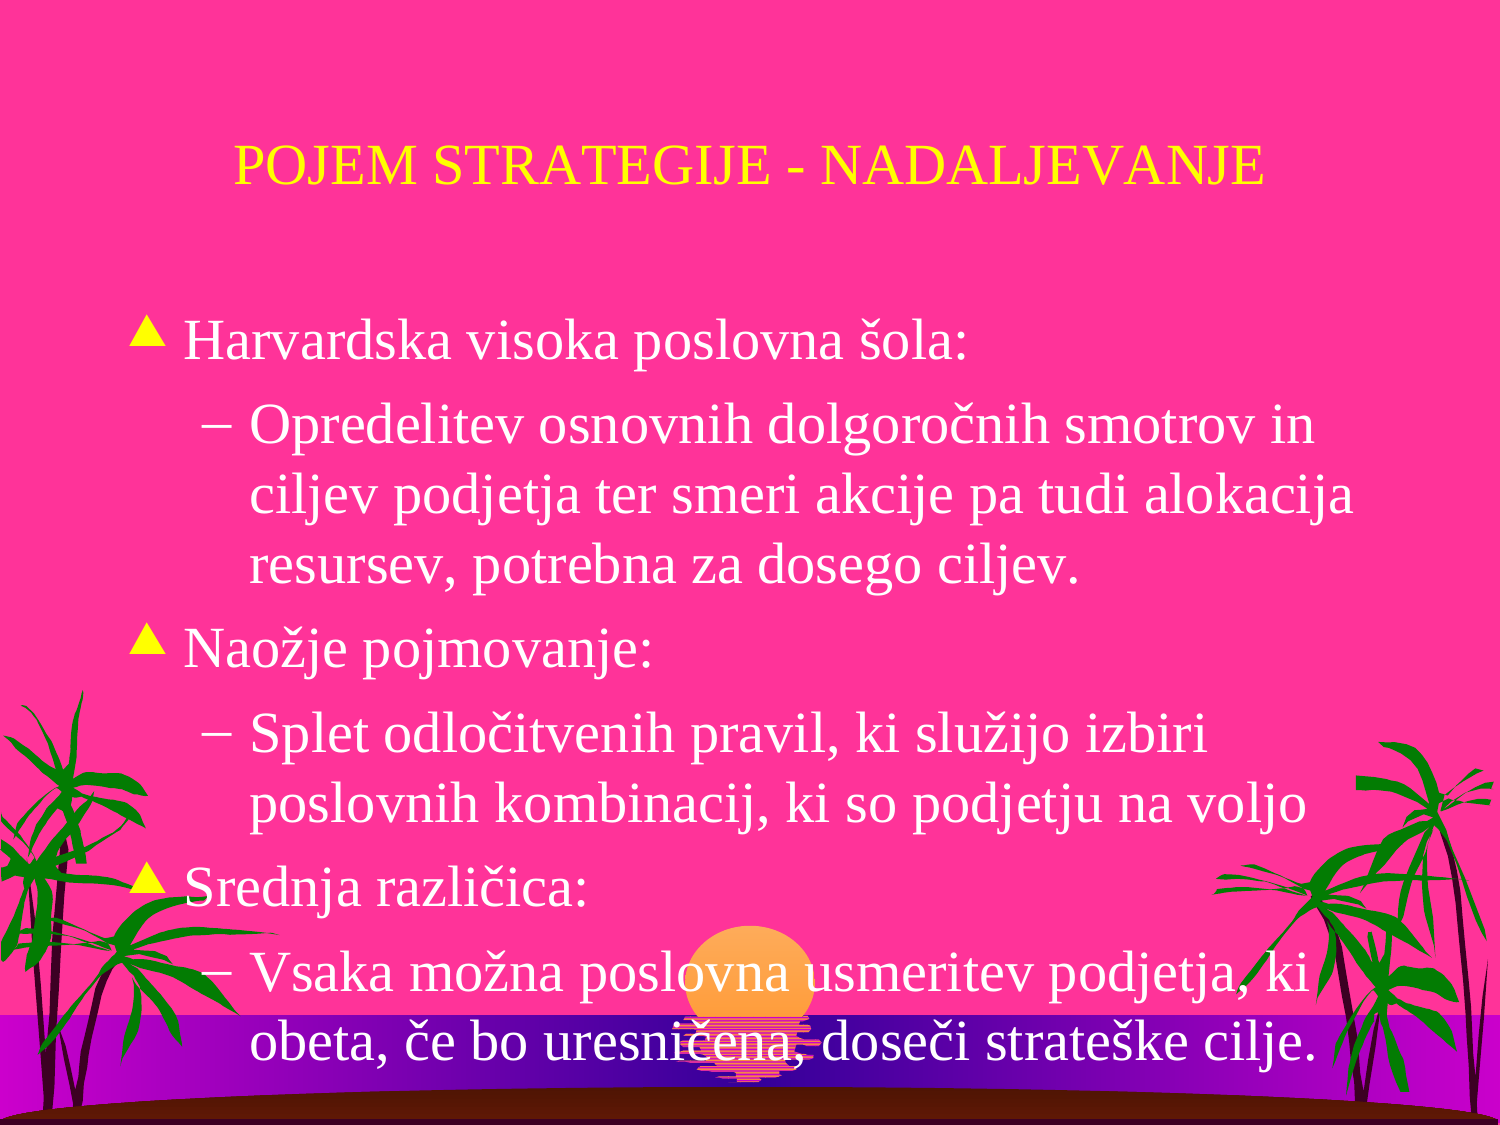

# POJEM STRATEGIJE - NADALJEVANJE
Harvardska visoka poslovna šola:
Opredelitev osnovnih dolgoročnih smotrov in ciljev podjetja ter smeri akcije pa tudi alokacija resursev, potrebna za dosego ciljev.
Naožje pojmovanje:
Splet odločitvenih pravil, ki služijo izbiri poslovnih kombinacij, ki so podjetju na voljo
Srednja različica:
Vsaka možna poslovna usmeritev podjetja, ki obeta, če bo uresničena, doseči strateške cilje.